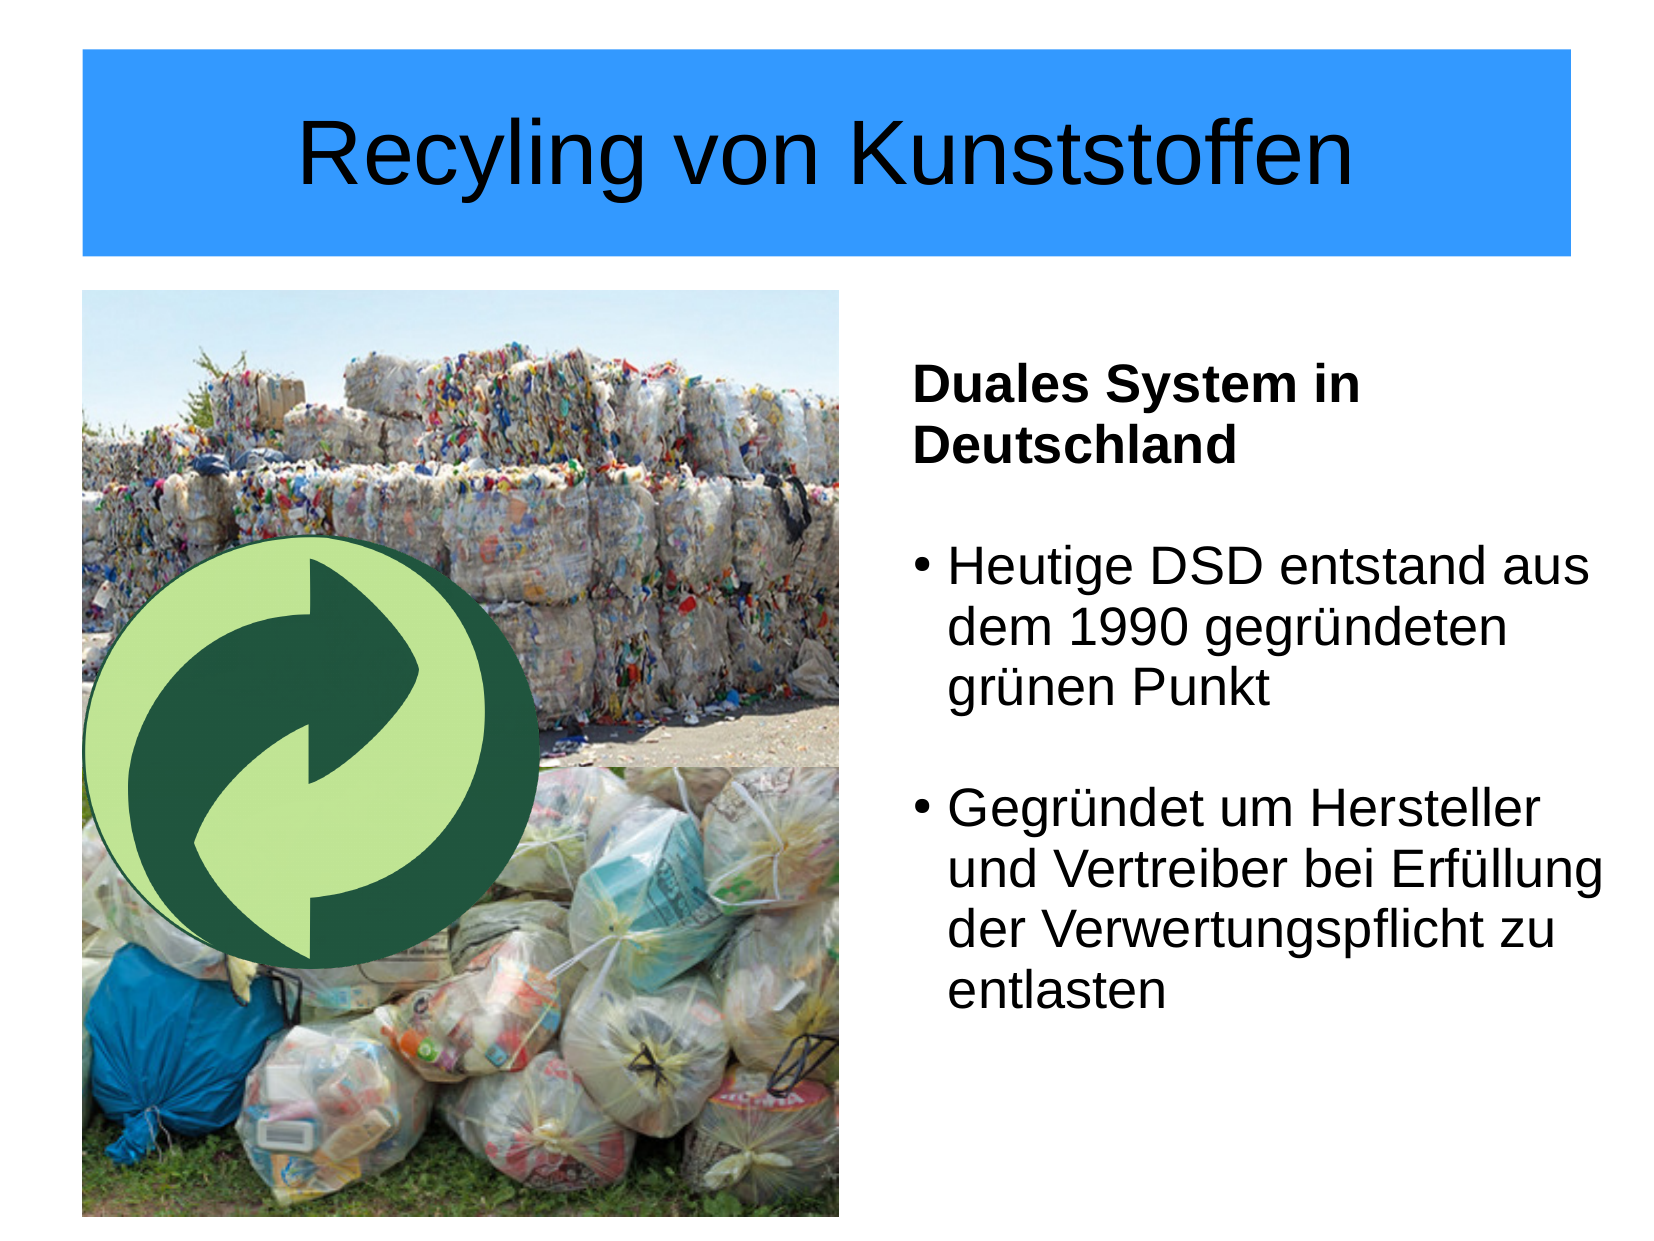

# Recyling von Kunststoffen
Duales System in Deutschland
Heutige DSD entstand aus dem 1990 gegründeten grünen Punkt
Gegründet um Hersteller und Vertreiber bei Erfüllung der Verwertungspflicht zu entlasten